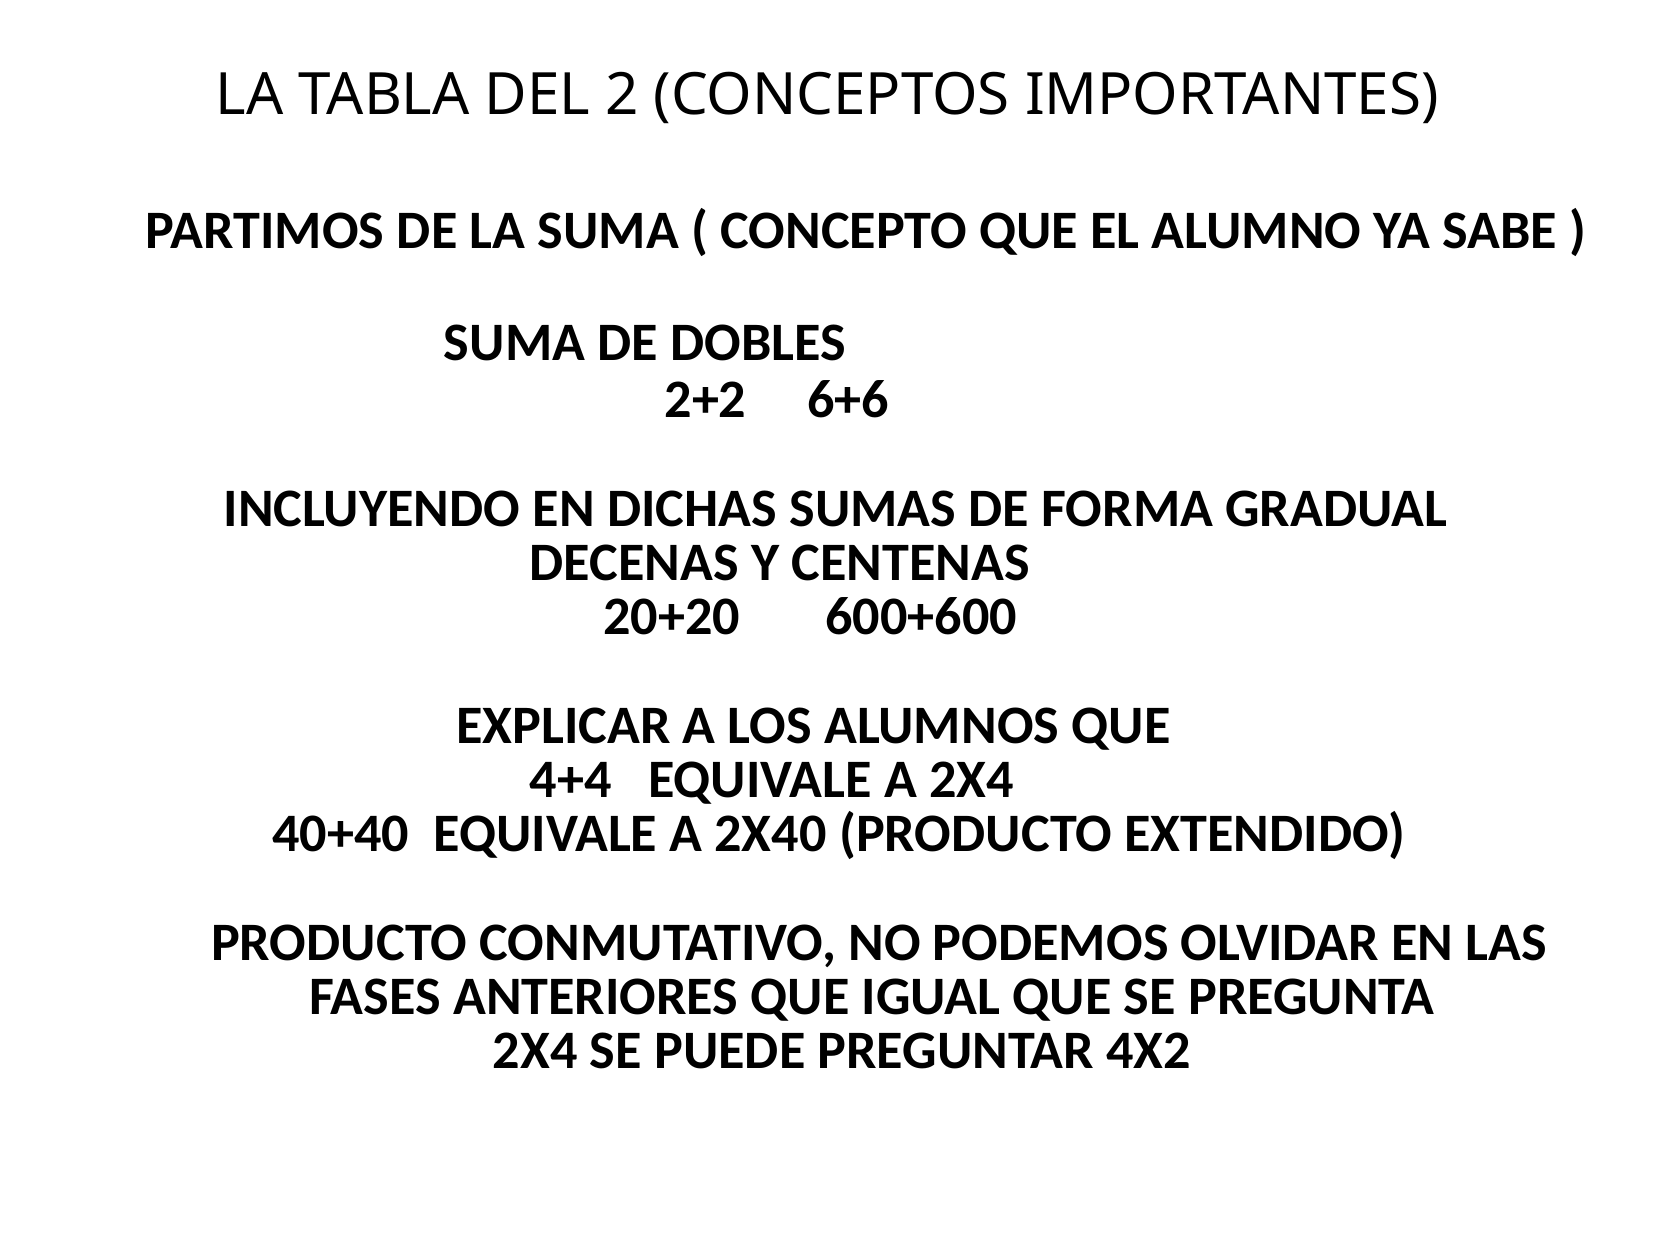

LA TABLA DEL 2 (CONCEPTOS IMPORTANTES)
 PARTIMOS DE LA SUMA ( CONCEPTO QUE EL ALUMNO YA SABE )
 SUMA DE DOBLES
 2+2 6+6
 INCLUYENDO EN DICHAS SUMAS DE FORMA GRADUAL
 DECENAS Y CENTENAS
 20+20 600+600
 EXPLICAR A LOS ALUMNOS QUE
 4+4 EQUIVALE A 2X4
 40+40 EQUIVALE A 2X40 (PRODUCTO EXTENDIDO)
 PRODUCTO CONMUTATIVO, NO PODEMOS OLVIDAR EN LAS
 FASES ANTERIORES QUE IGUAL QUE SE PREGUNTA
 2X4 SE PUEDE PREGUNTAR 4X2